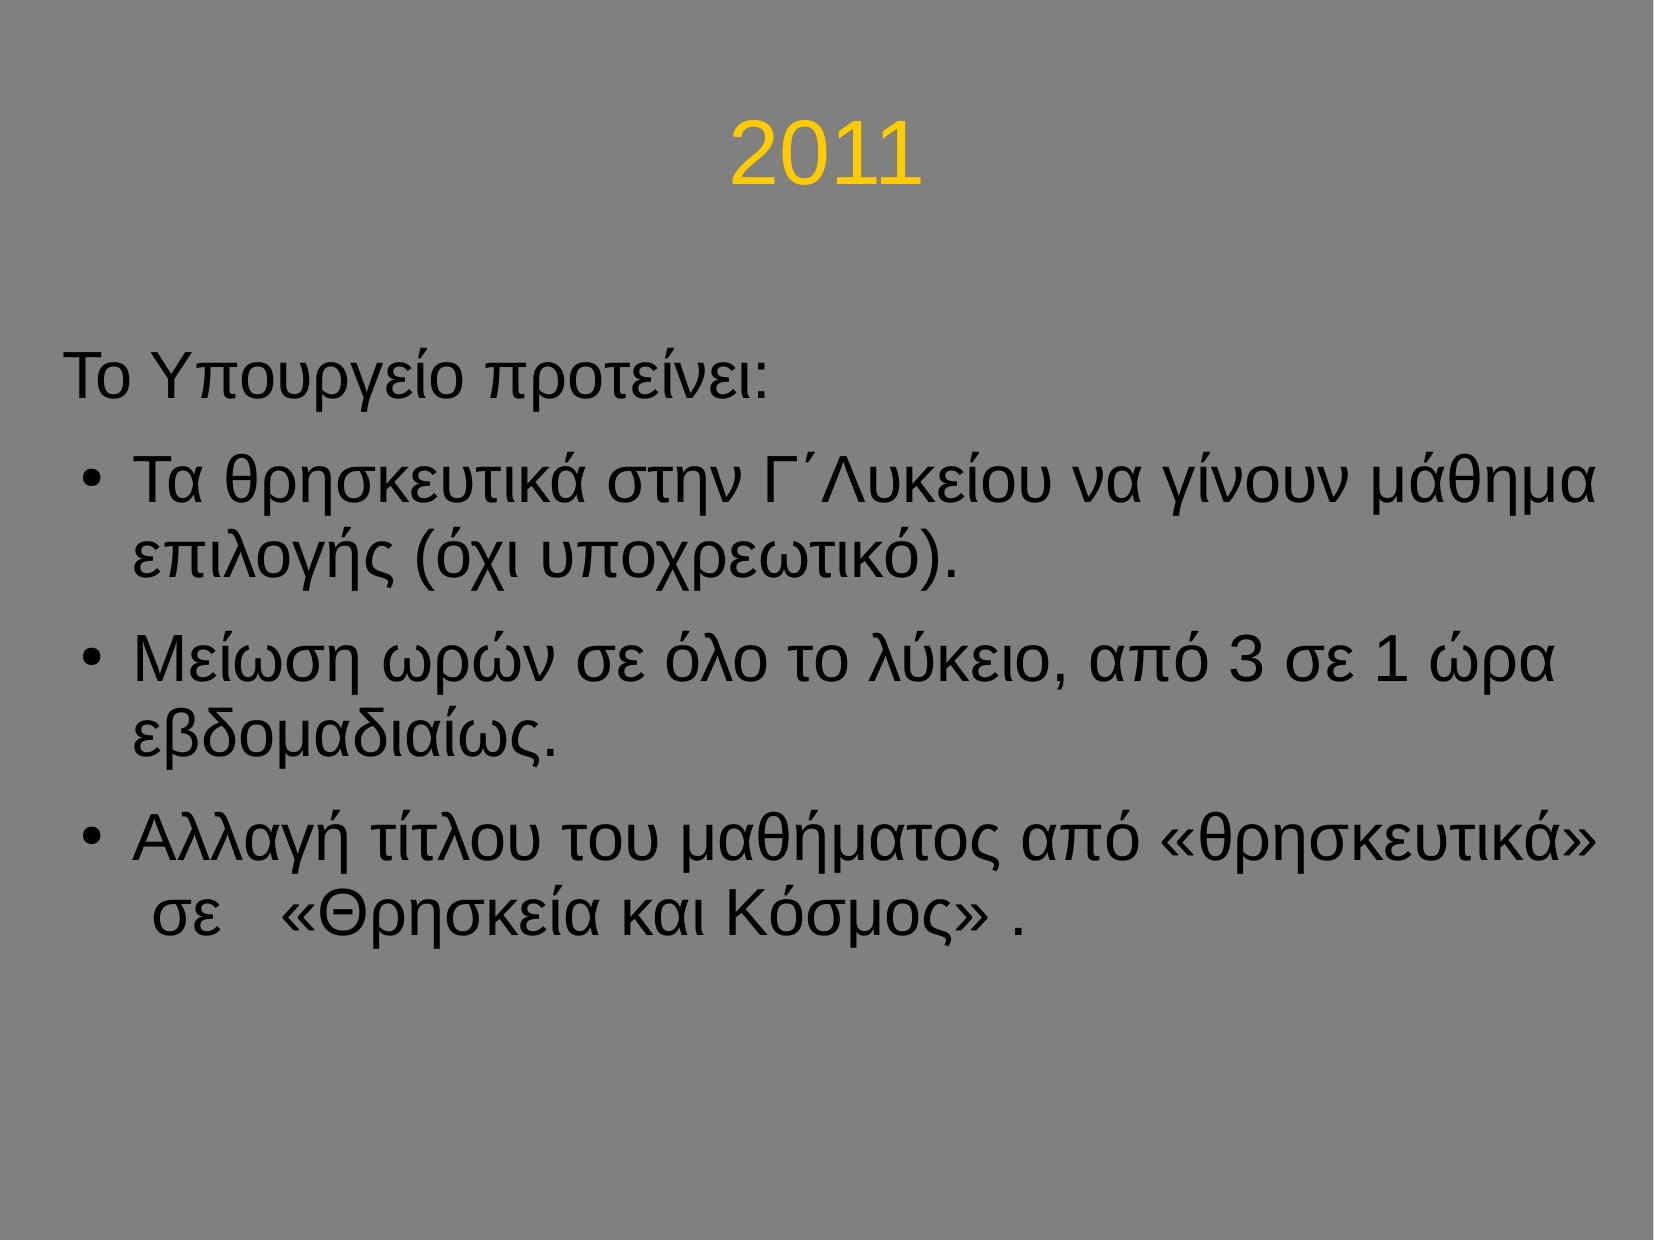

# 2011
Το Υπουργείο προτείνει:
Τα θρησκευτικά στην Γ΄Λυκείου να γίνουν μάθημα επιλογής (όχι υποχρεωτικό).
Μείωση ωρών σε όλο το λύκειο, από 3 σε 1 ώρα εβδομαδιαίως.
Αλλαγή τίτλου του μαθήματος από «θρησκευτικά» σε	«Θρησκεία και Κόσμος» .